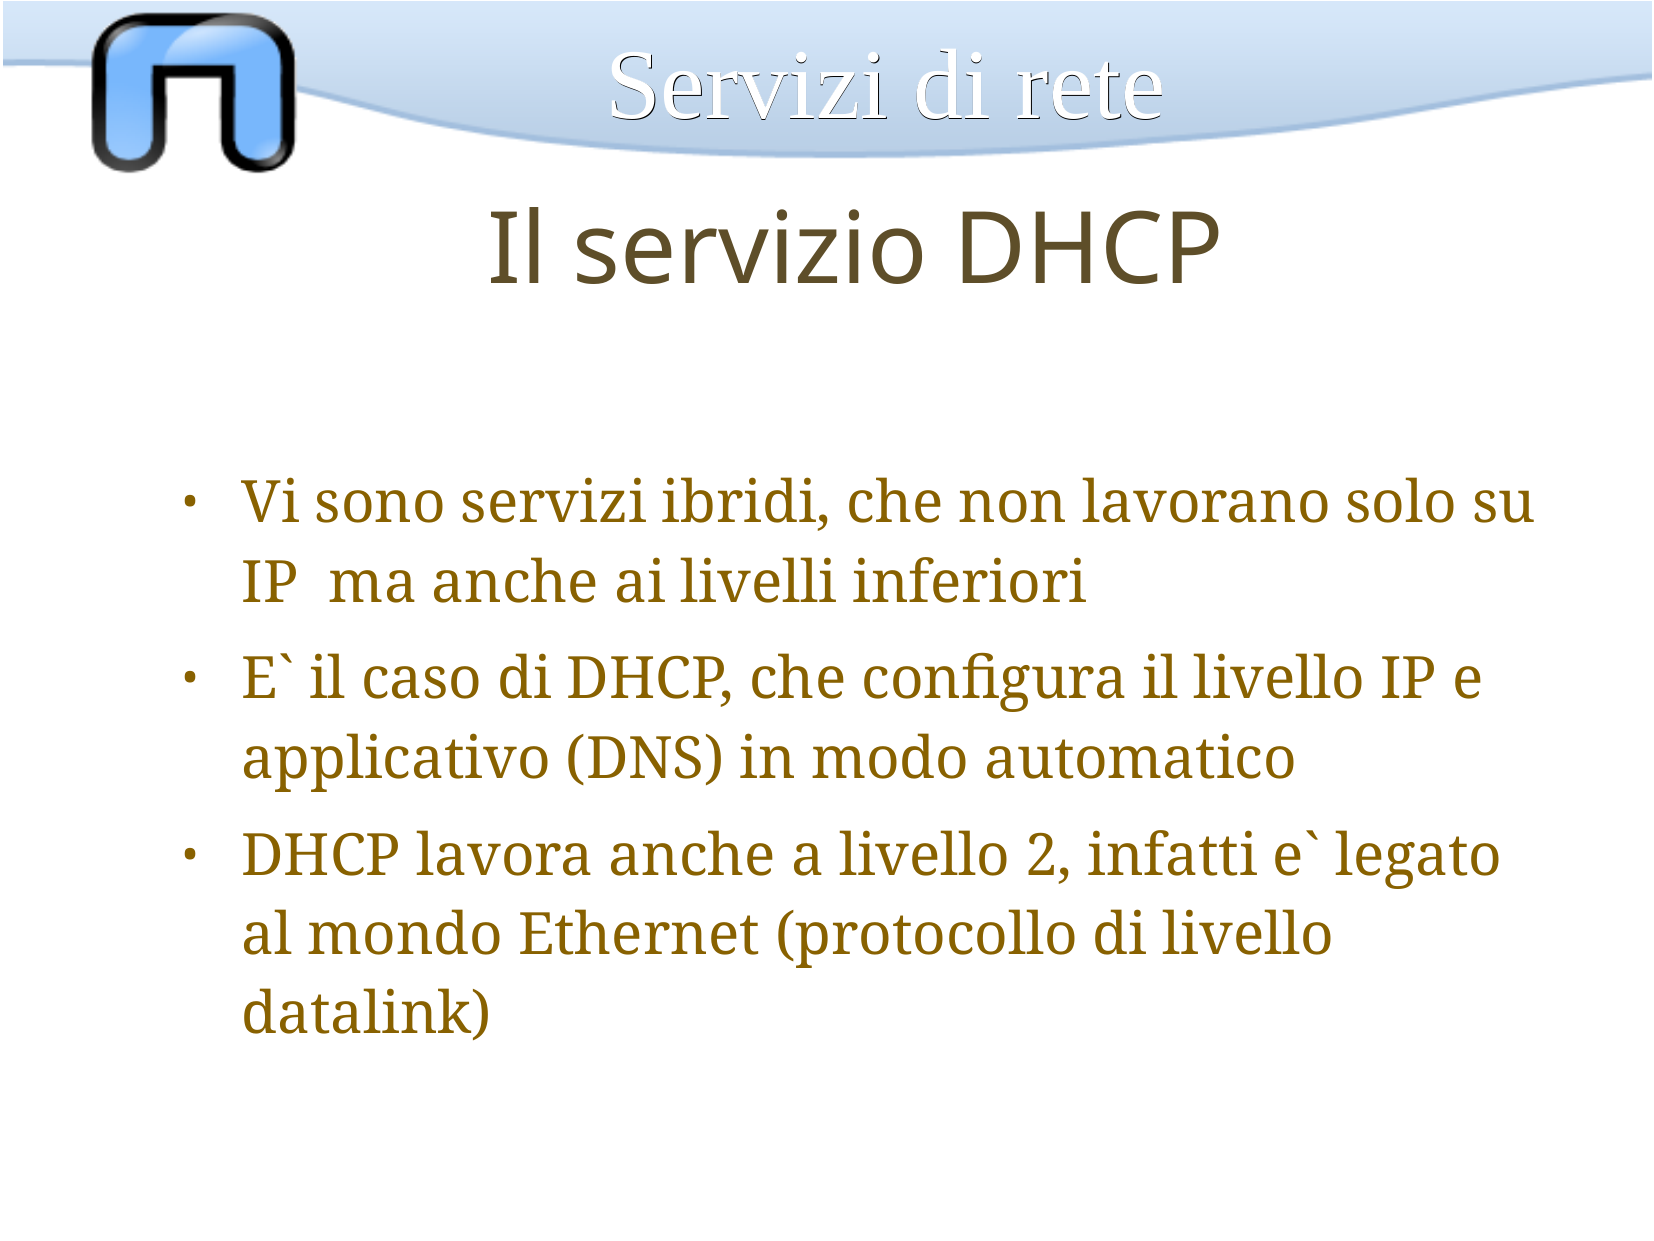

Servizi di rete
Il servizio DHCP
# Vi sono servizi ibridi, che non lavorano solo su IP ma anche ai livelli inferiori
E` il caso di DHCP, che configura il livello IP e applicativo (DNS) in modo automatico
DHCP lavora anche a livello 2, infatti e` legato al mondo Ethernet (protocollo di livello datalink)